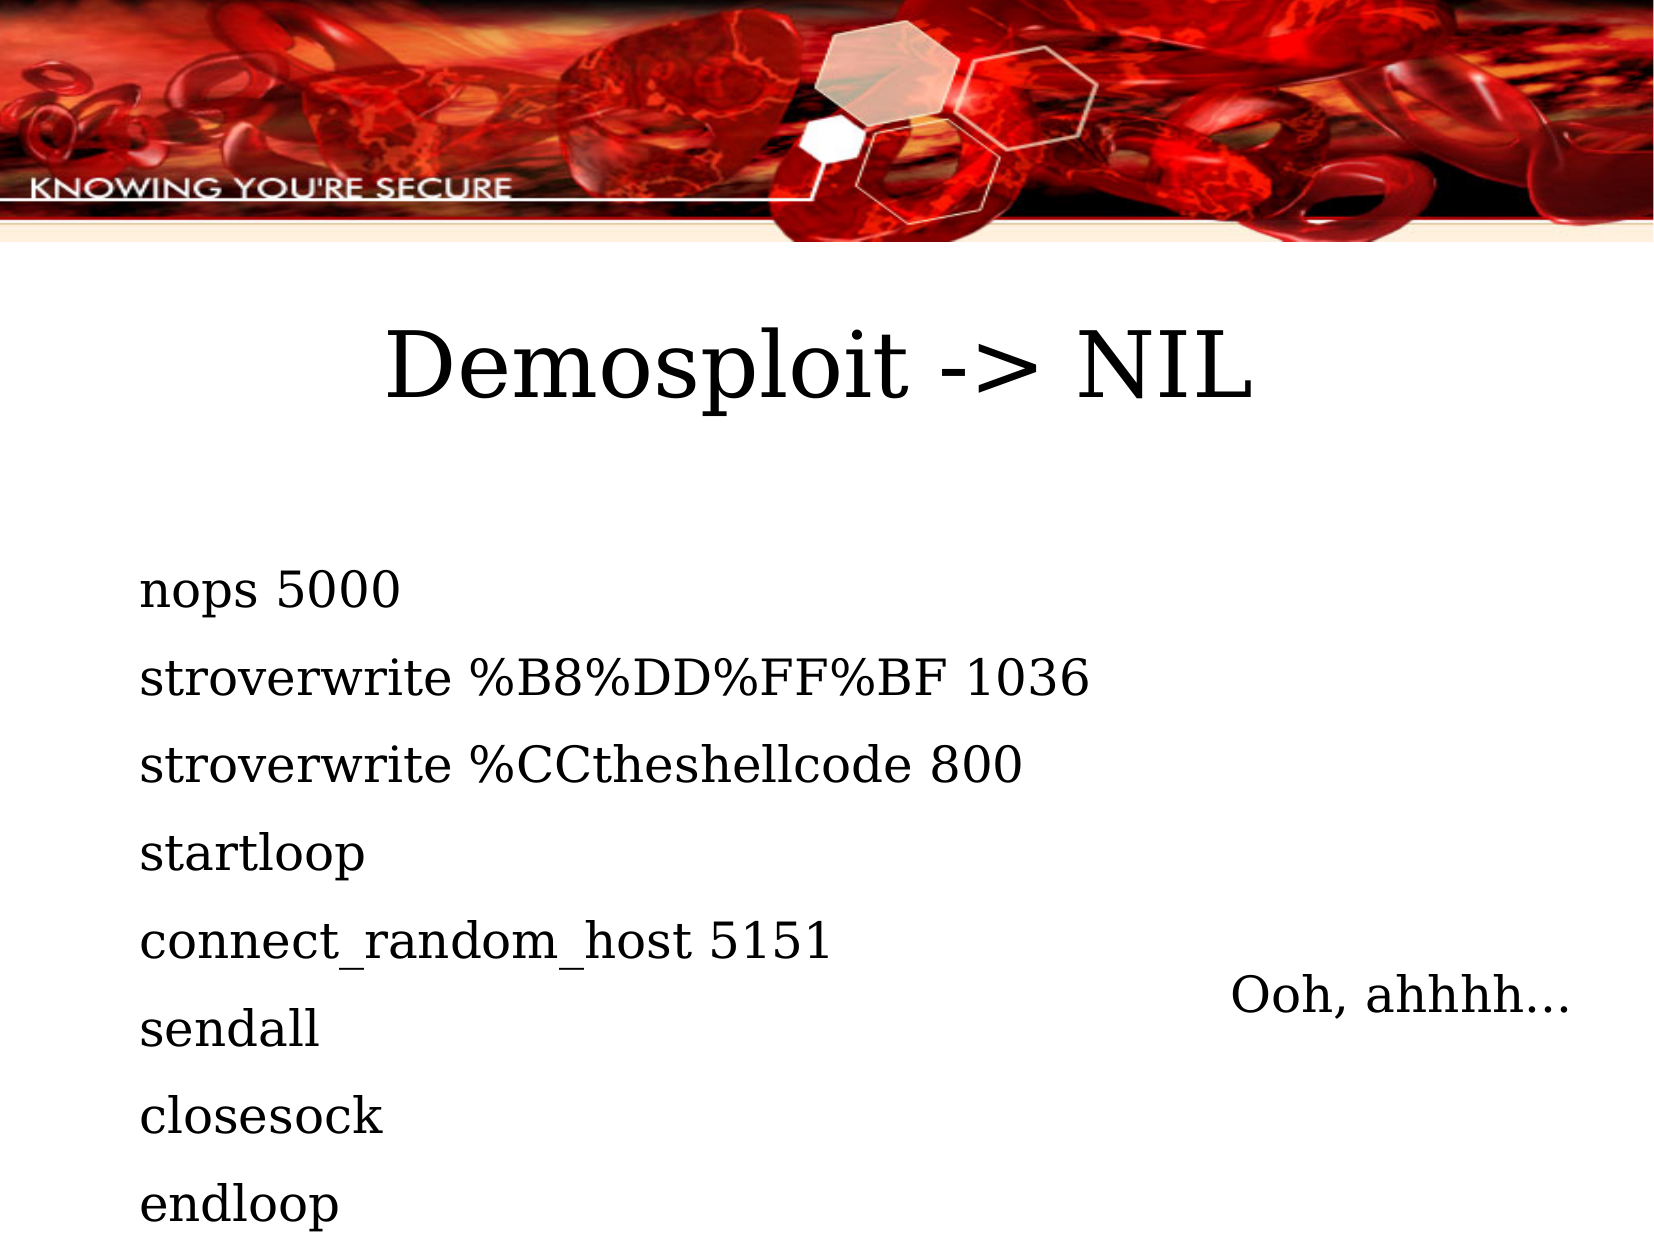

# Demosploit -> NIL
nops 5000
stroverwrite %B8%DD%FF%BF 1036
stroverwrite %CCtheshellcode 800
startloop
connect_random_host 5151
sendall
closesock
endloop
Ooh, ahhhh...